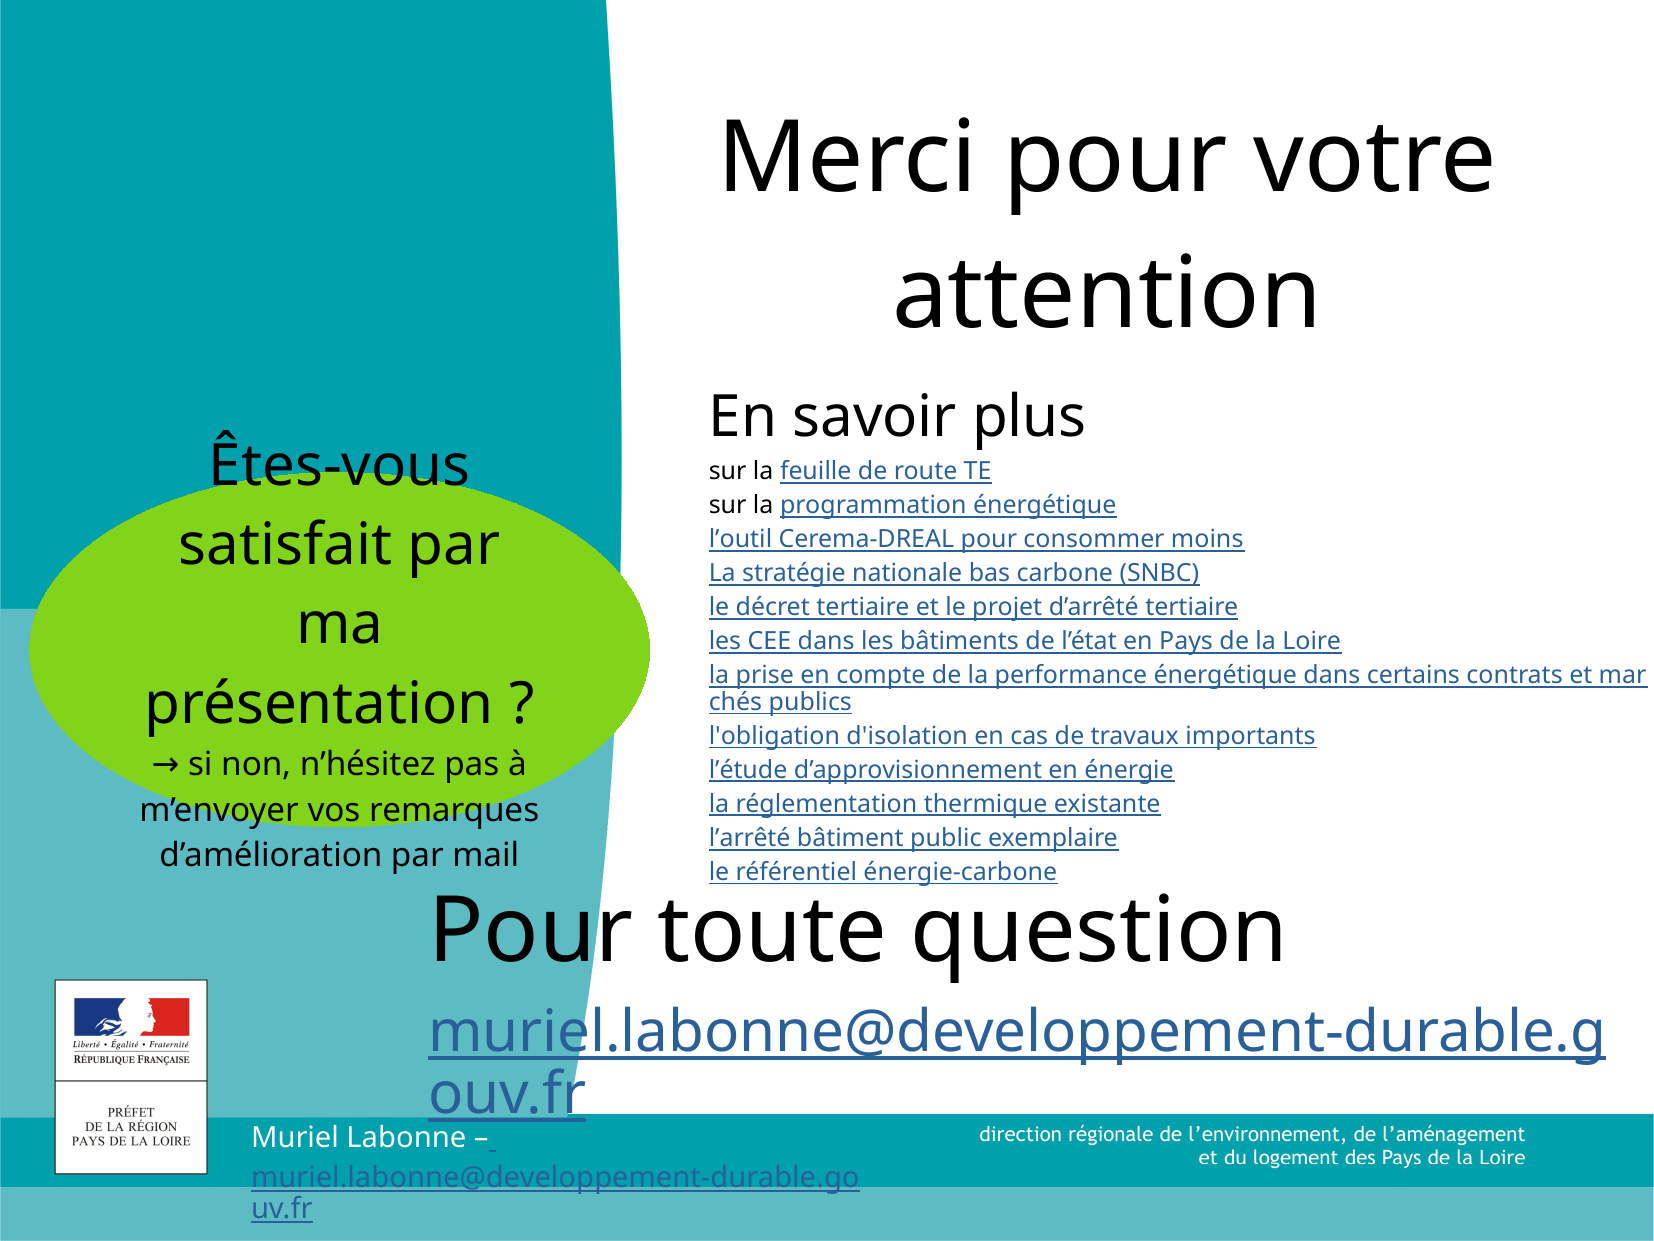

# Merci pour votre attention
En savoir plus
sur la feuille de route TE
sur la programmation énergétique
l’outil Cerema-DREAL pour consommer moins
La stratégie nationale bas carbone (SNBC)
le décret tertiaire et le projet d’arrêté tertiaire
les CEE dans les bâtiments de l’état en Pays de la Loire
la prise en compte de la performance énergétique dans certains contrats et marchés publicsl'obligation d'isolation en cas de travaux importants
l’étude d’approvisionnement en énergie
la réglementation thermique existante
l’arrêté bâtiment public exemplaire
le référentiel énergie-carbone
Êtes-vous satisfait par ma présentation ?
→ si non, n’hésitez pas à m’envoyer vos remarques d’amélioration par mail
Pour toute questionmuriel.labonne@developpement-durable.gouv.fr
Muriel Labonne – muriel.labonne@developpement-durable.gouv.fr
Chargée de mission énergie, immobilier de l’état à la DREAL Pays de la Loire